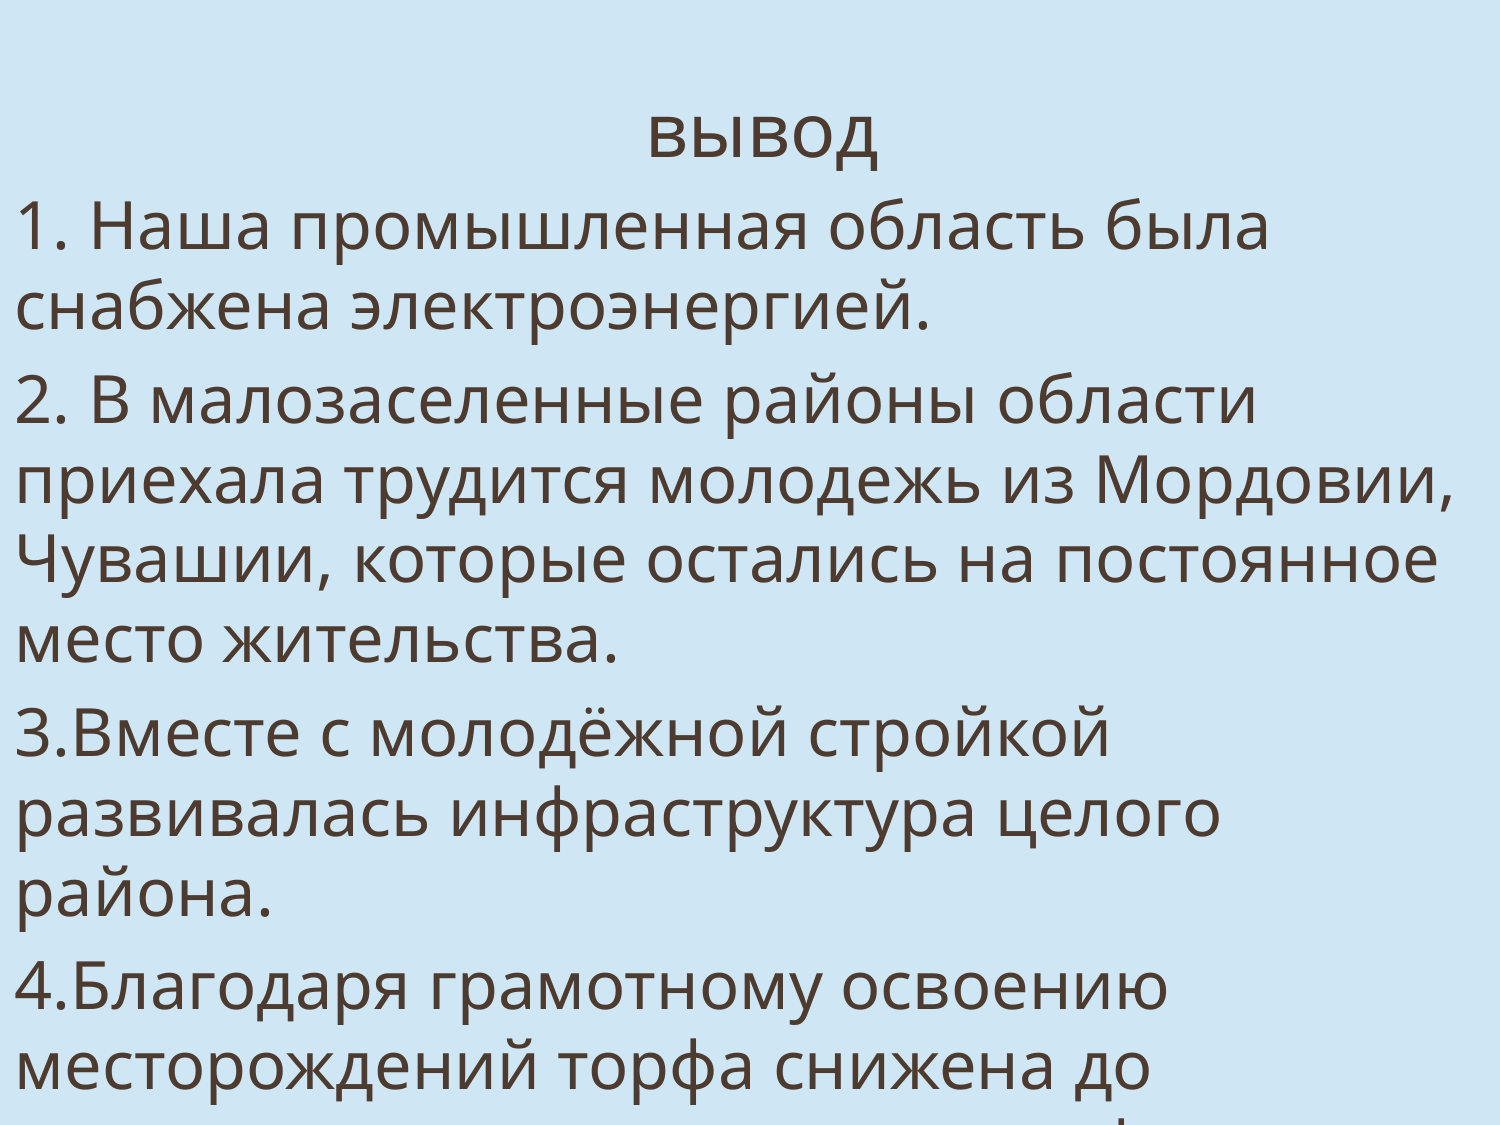

вывод
# 1. Наша промышленная область была снабжена электроэнергией.
2. В малозаселенные районы области приехала трудится молодежь из Мордовии, Чувашии, которые остались на постоянное место жительства.
3.Вместе с молодёжной стройкой развивалась инфраструктура целого района.
4.Благодаря грамотному освоению месторождений торфа снижена до минимума пожароопасность торфяников.